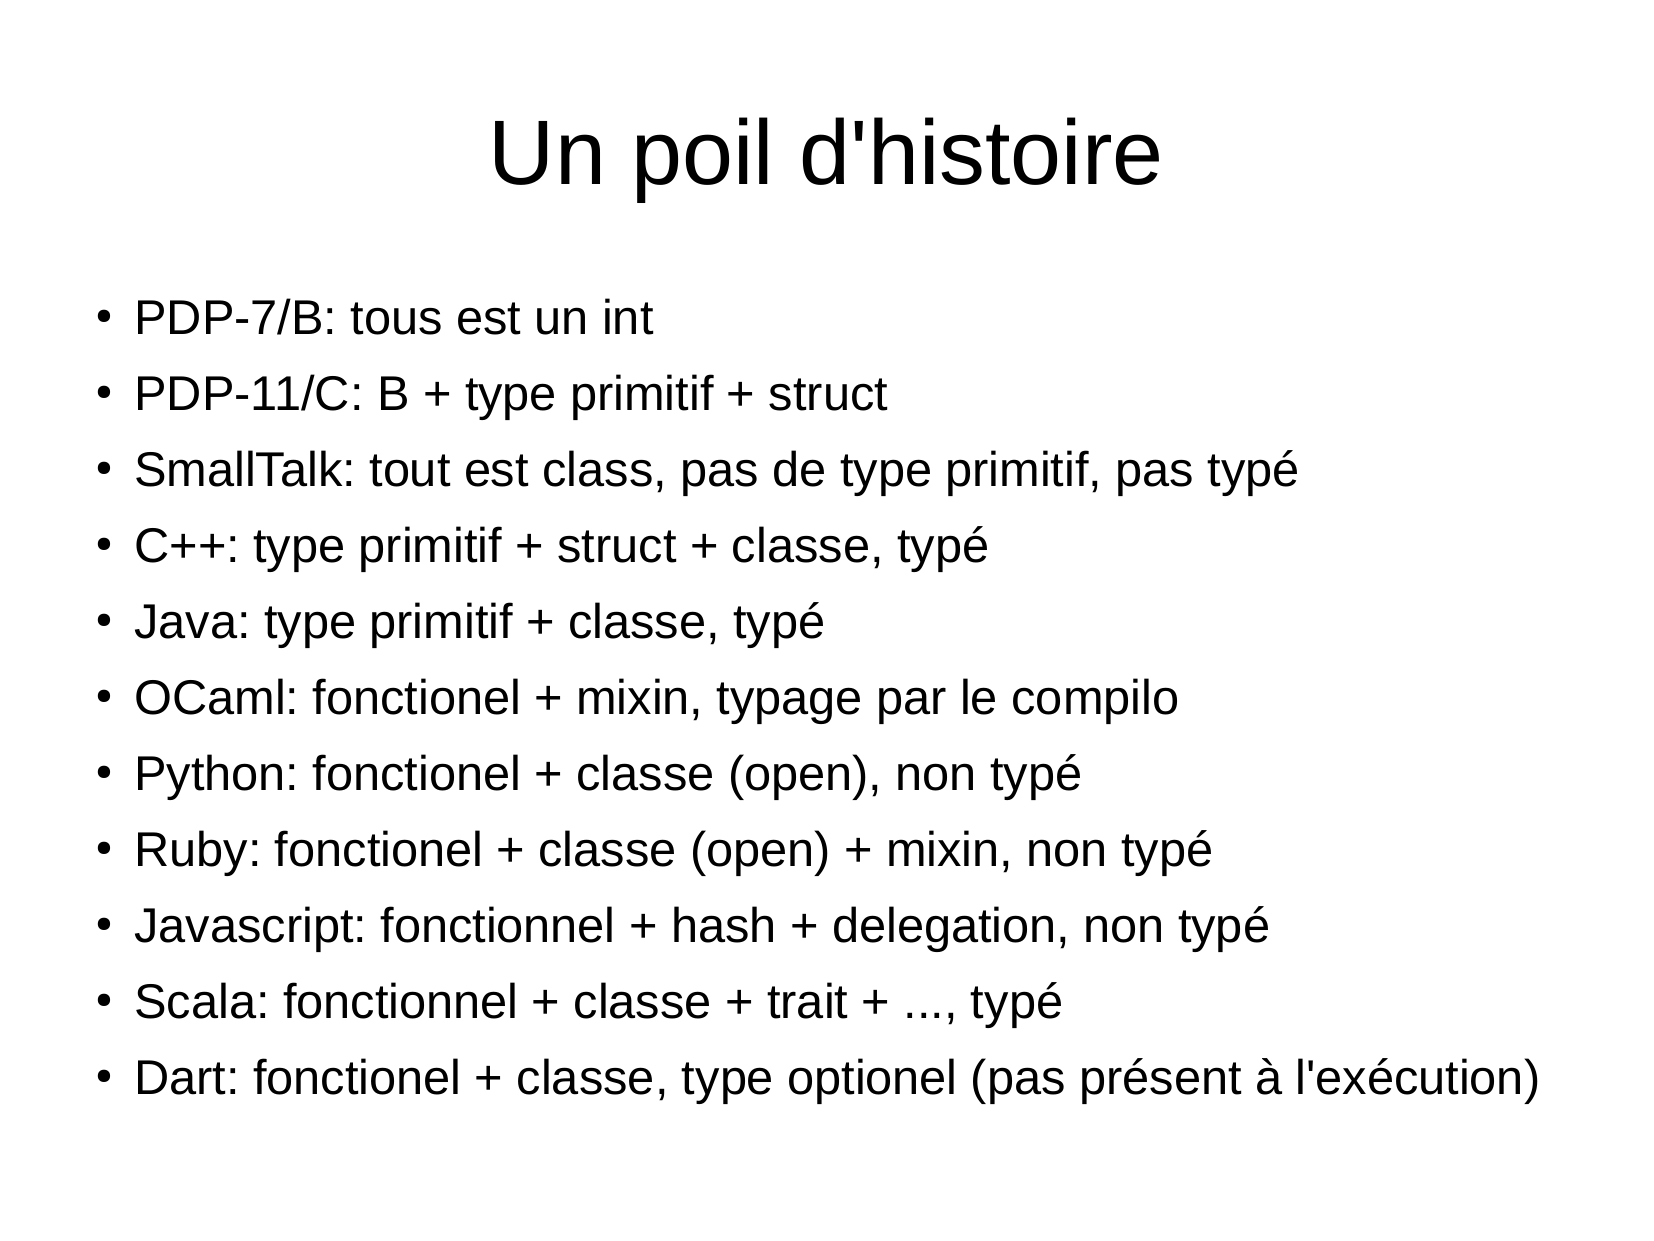

# Un poil d'histoire
PDP-7/B: tous est un int
PDP-11/C: B + type primitif + struct
SmallTalk: tout est class, pas de type primitif, pas typé
C++: type primitif + struct + classe, typé
Java: type primitif + classe, typé
OCaml: fonctionel + mixin, typage par le compilo
Python: fonctionel + classe (open), non typé
Ruby: fonctionel + classe (open) + mixin, non typé
Javascript: fonctionnel + hash + delegation, non typé
Scala: fonctionnel + classe + trait + ..., typé
Dart: fonctionel + classe, type optionel (pas présent à l'exécution)